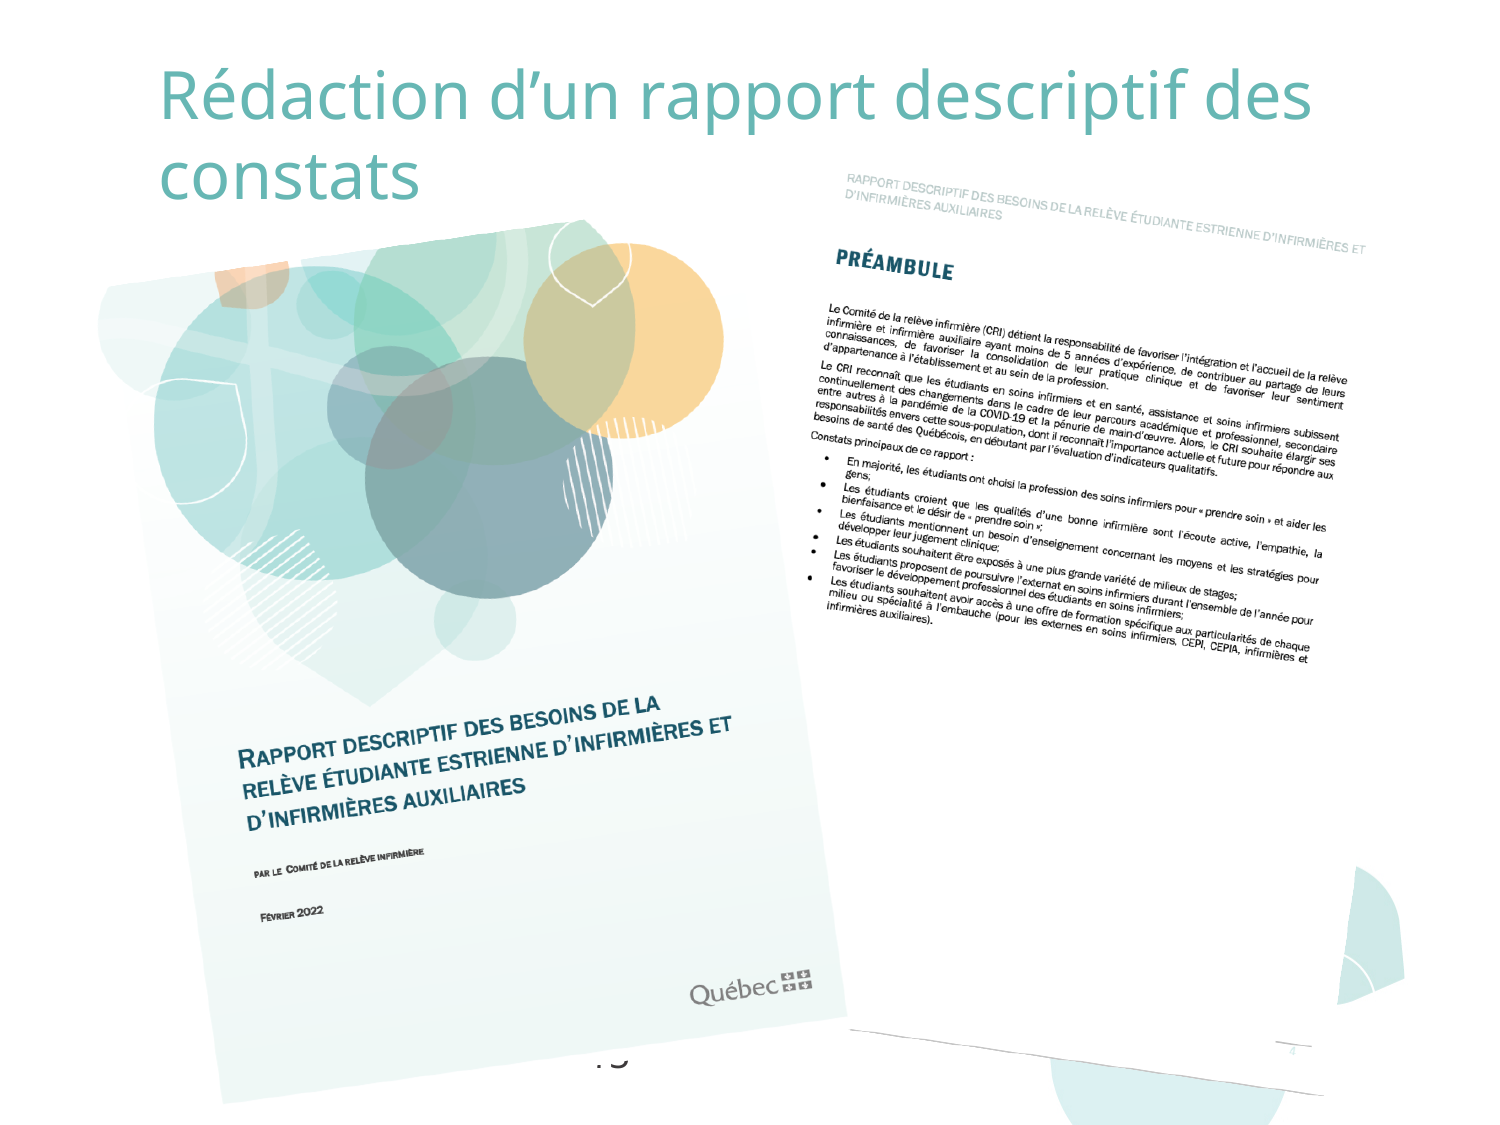

# Rédaction d’un rapport descriptif des constats